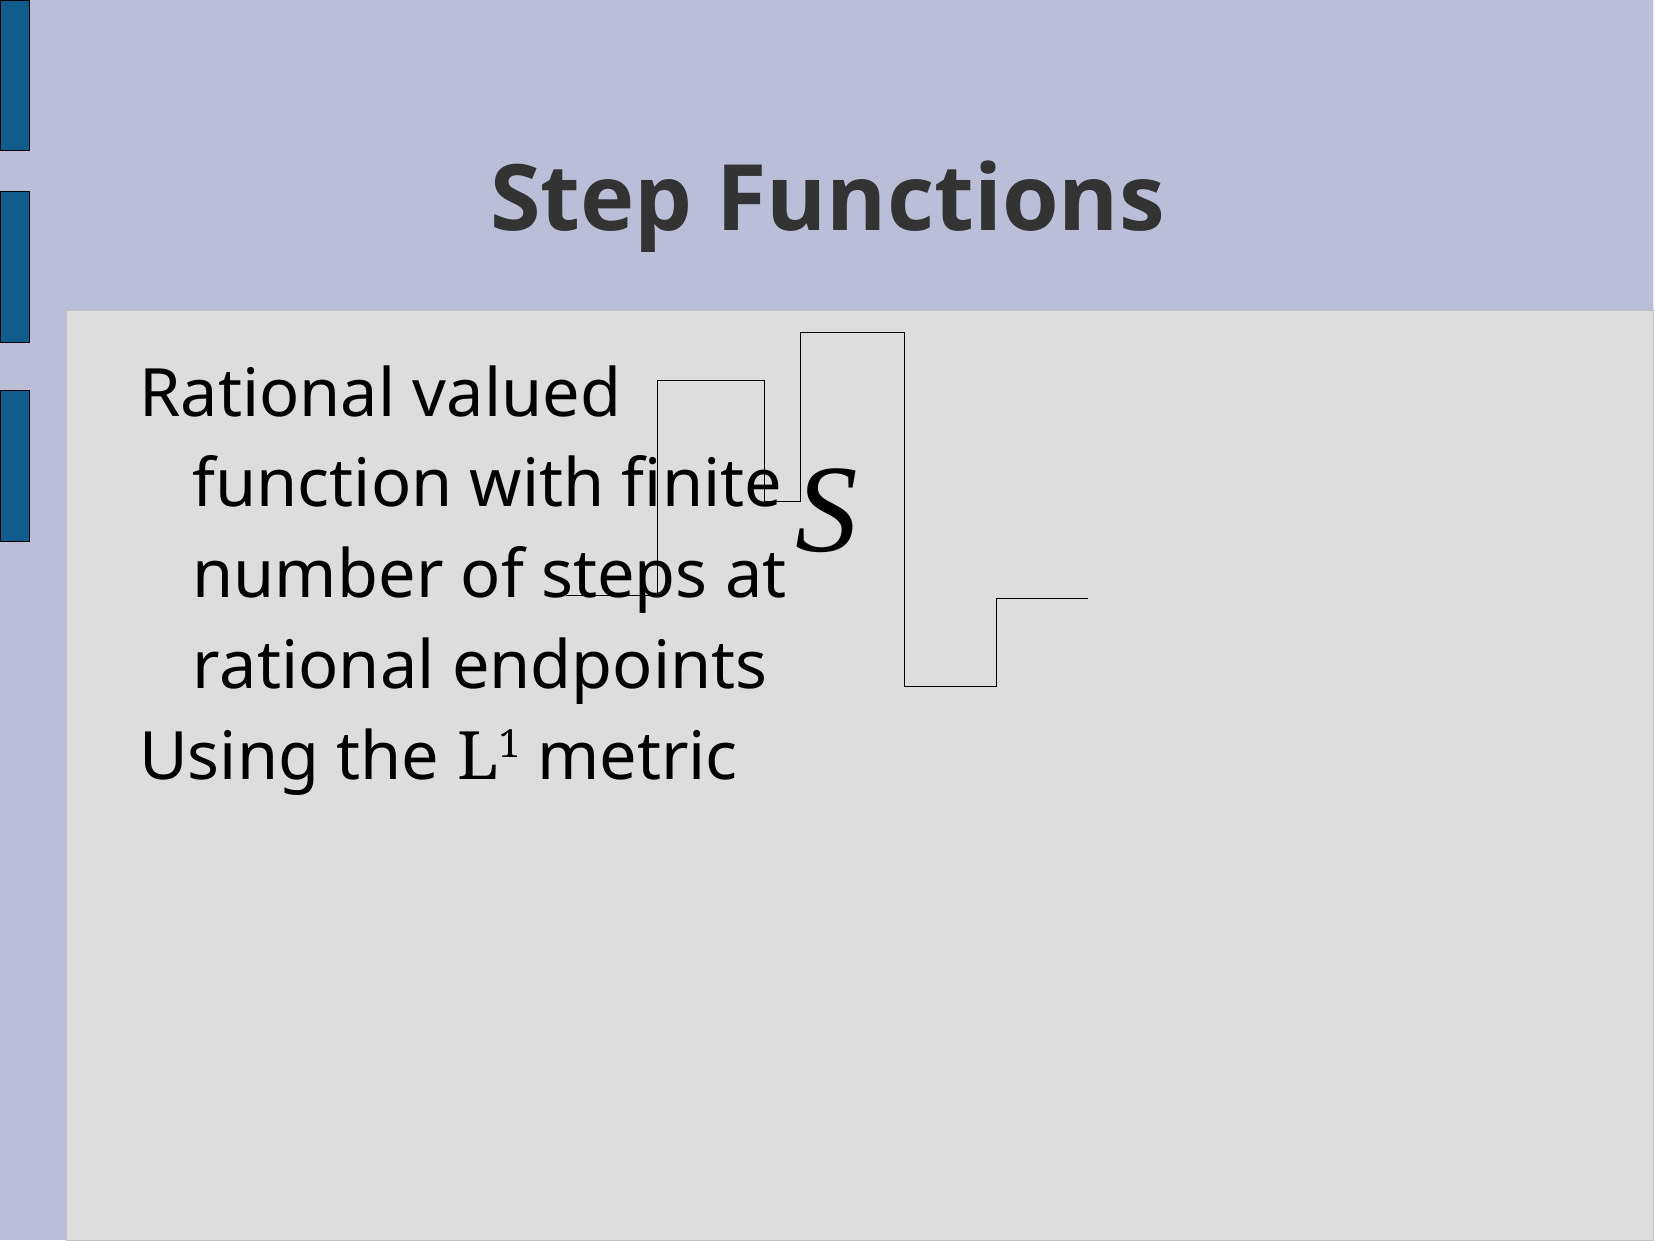

# Step Functions
S
Rational valued function with finite number of steps at rational endpoints
Using the L1 metric